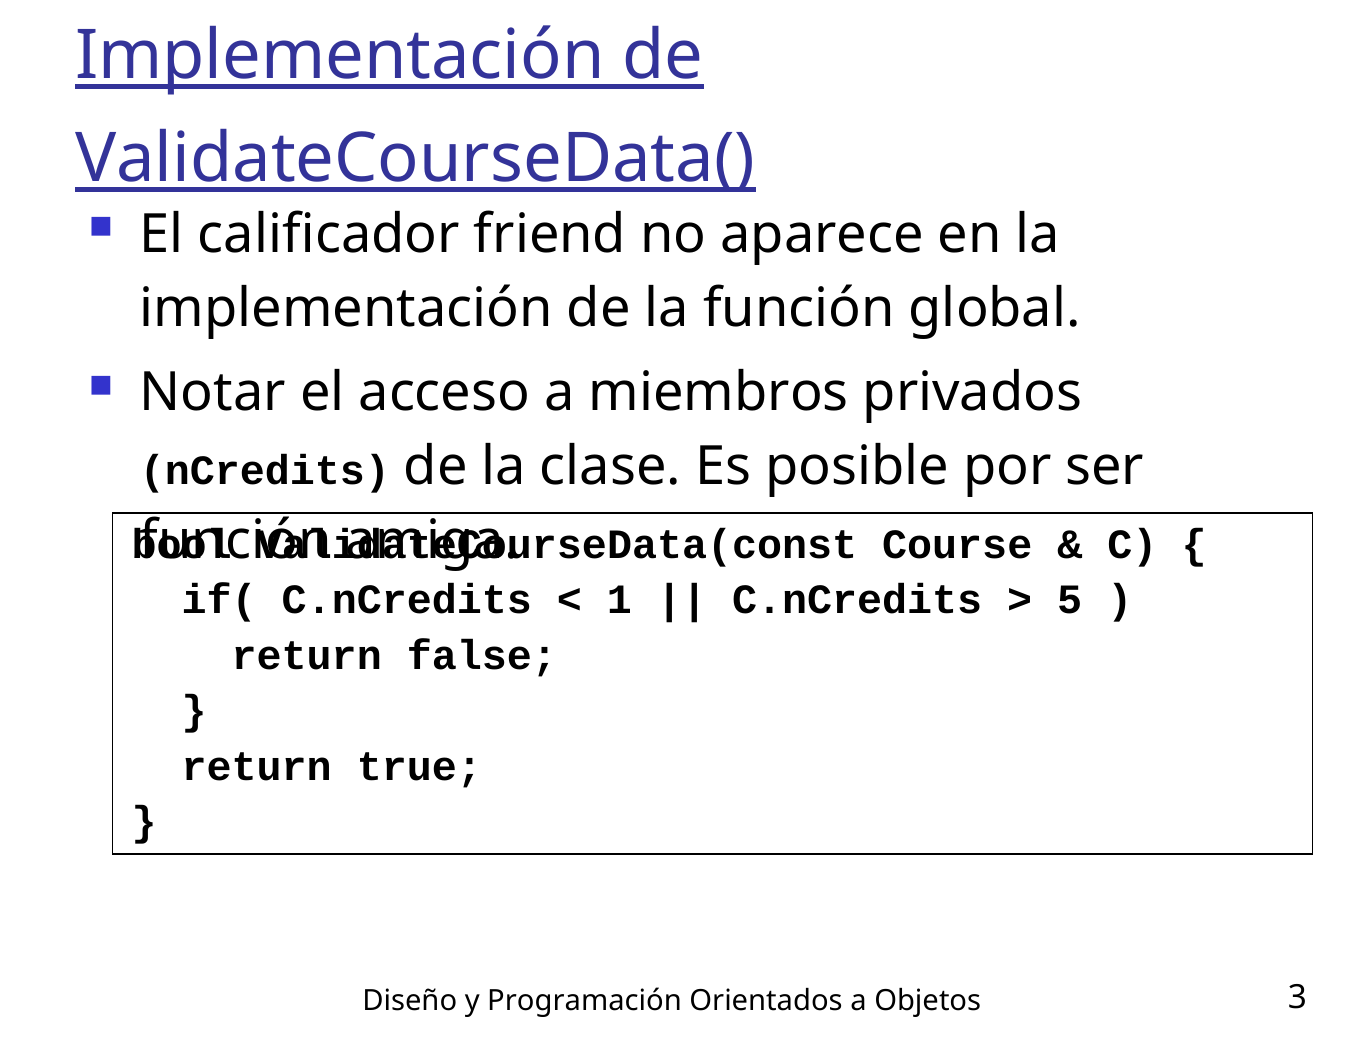

# Implementación de ValidateCourseData()‏
El calificador friend no aparece en la implementación de la función global.
Notar el acceso a miembros privados (nCredits) de la clase. Es posible por ser función amiga.
bool ValidateCourseData(const Course & C)‏ {
 if( C.nCredits < 1 || C.nCredits > 5 )‏
 return false;
 }
 return true;
}
Diseño y Programación Orientados a Objetos
3